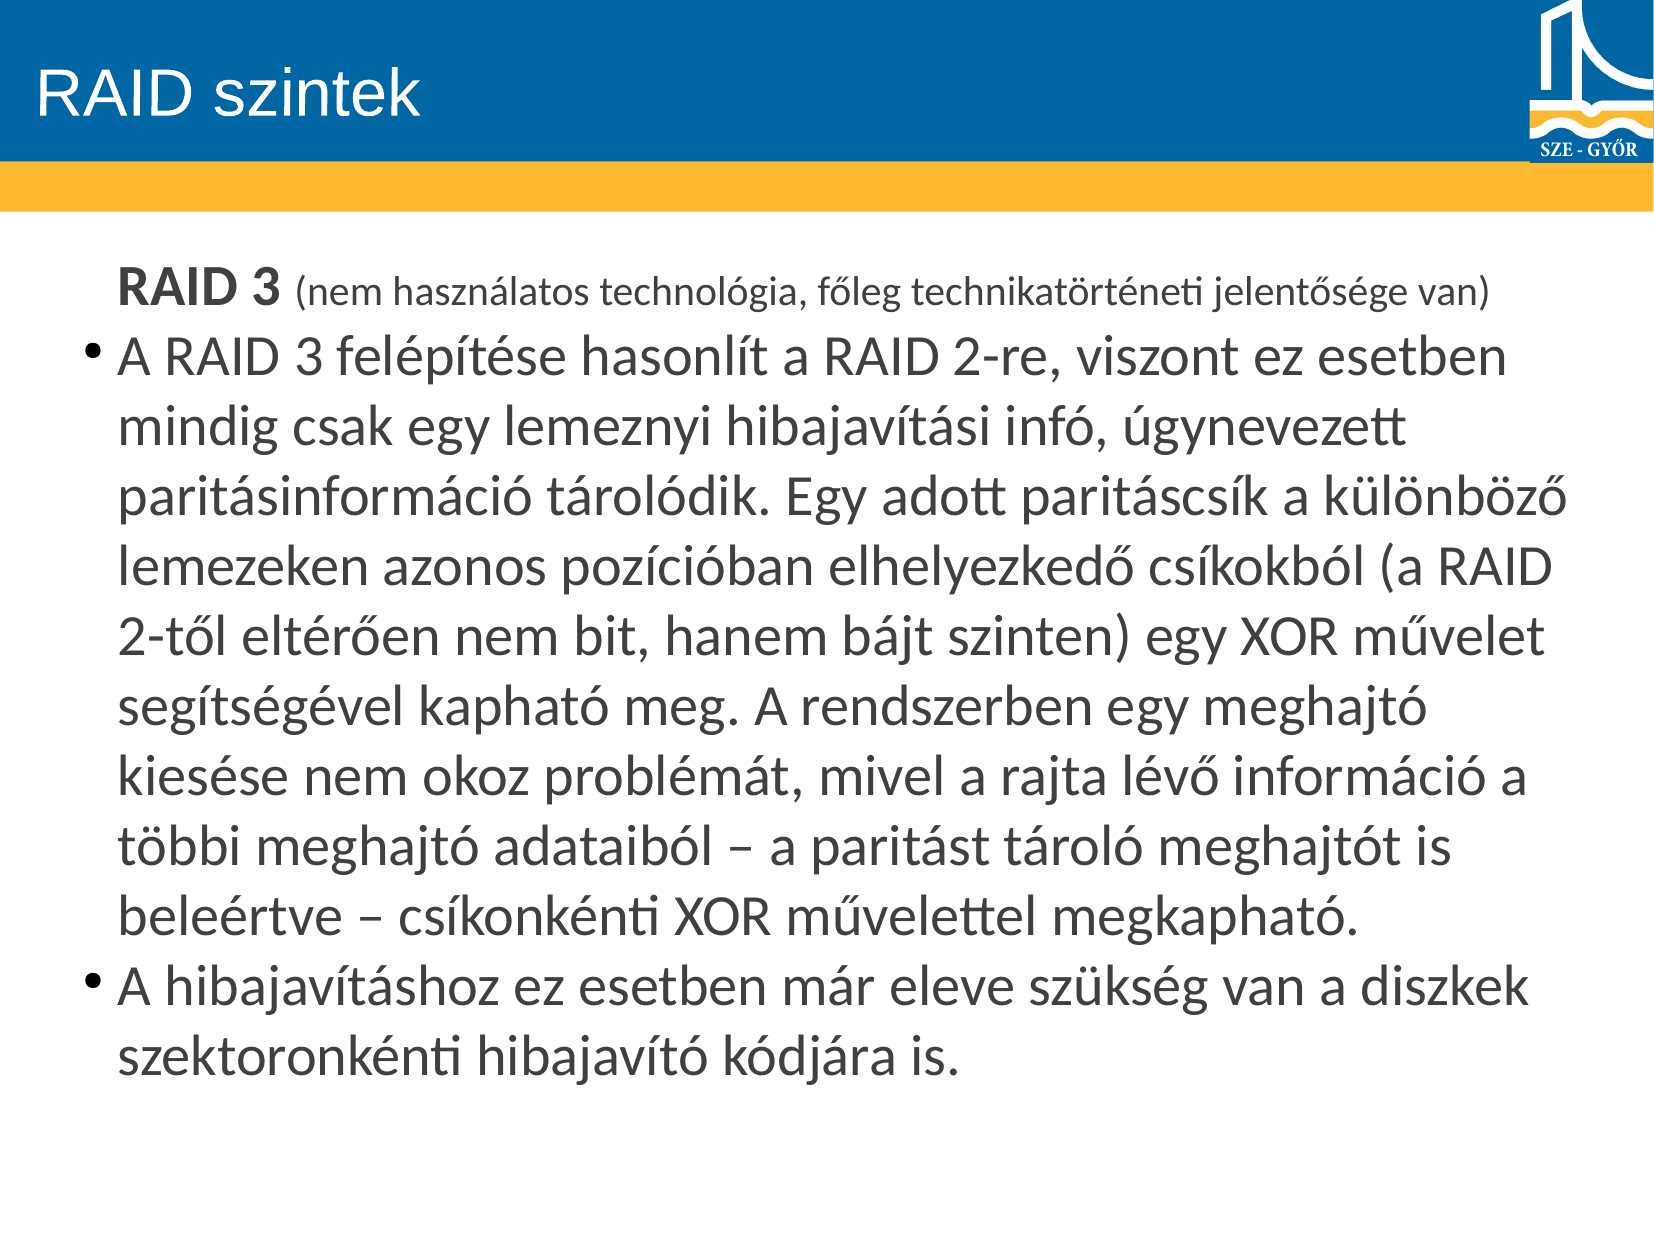

RAID szintek
RAID 3 (nem használatos technológia, főleg technikatörténeti jelentősége van)
A RAID 3 felépítése hasonlít a RAID 2-re, viszont ez esetben mindig csak egy lemeznyi hibajavítási infó, úgynevezett paritásinformáció tárolódik. Egy adott paritáscsík a különböző lemezeken azonos pozícióban elhelyezkedő csíkokból (a RAID 2-től eltérően nem bit, hanem bájt szinten) egy XOR művelet segítségével kapható meg. A rendszerben egy meghajtó kiesése nem okoz problémát, mivel a rajta lévő információ a többi meghajtó adataiból – a paritást tároló meghajtót is beleértve – csíkonkénti XOR művelettel megkapható.
A hibajavításhoz ez esetben már eleve szükség van a diszkek szektoronkénti hibajavító kódjára is.